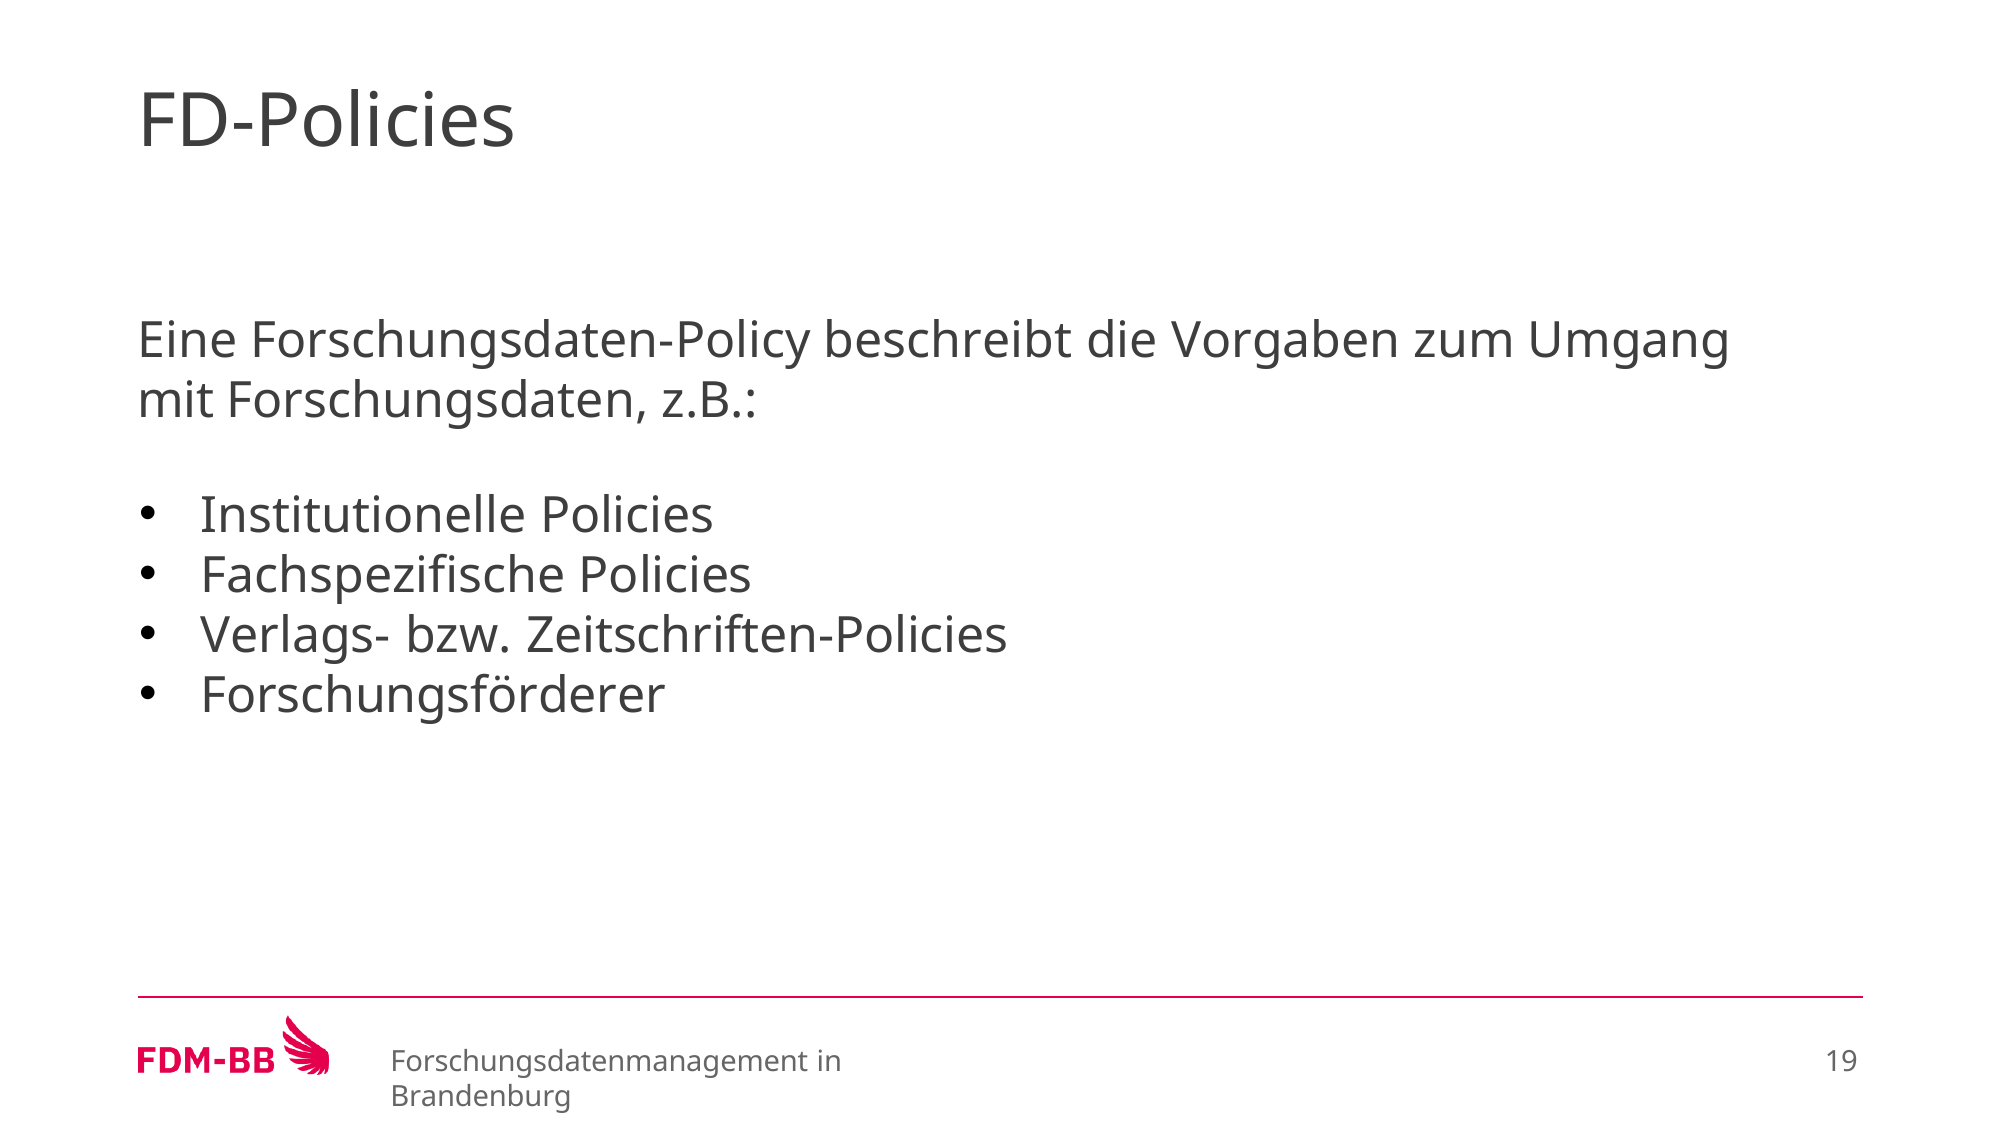

# FD-Policies
Eine Forschungsdaten-Policy beschreibt die Vorgaben zum Umgang mit Forschungsdaten, z.B.:
Institutionelle Policies
Fachspezifische Policies
Verlags- bzw. Zeitschriften-Policies
Forschungsförderer
Forschungsdatenmanagement in Brandenburg